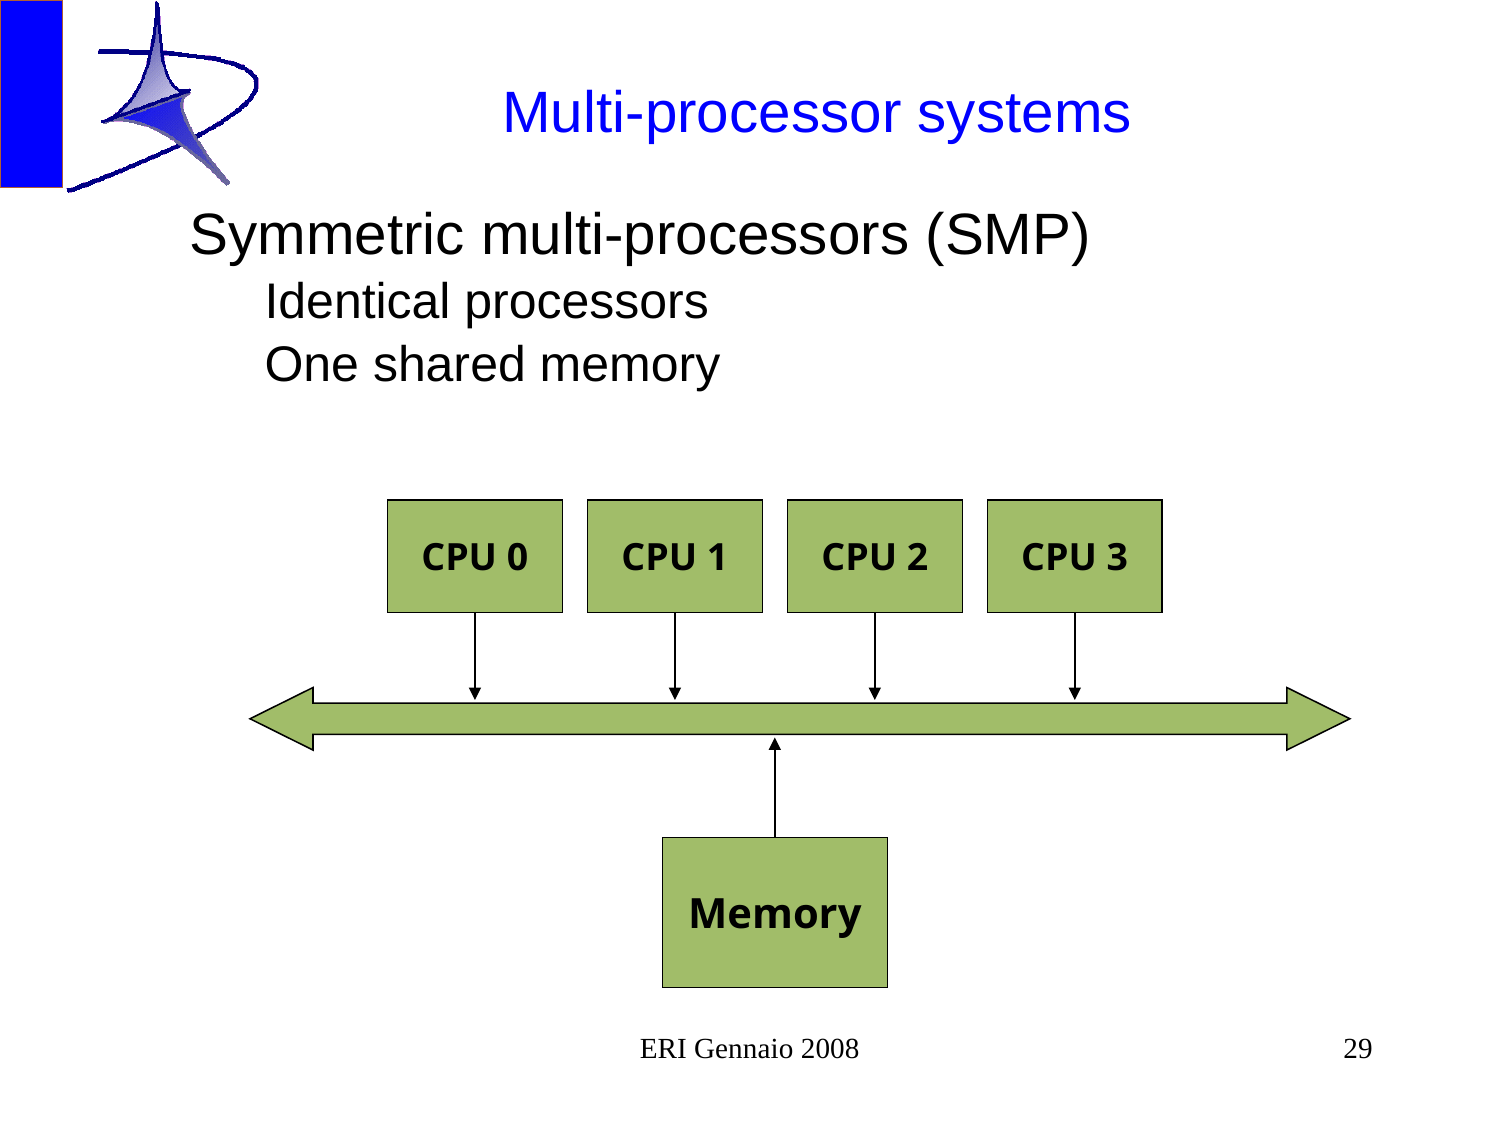

# Multi-processor systems
Symmetric multi-processors (SMP)
Identical processors
One shared memory
CPU 0
CPU 1
CPU 2
CPU 3
Memory
ERI Gennaio 2008
29